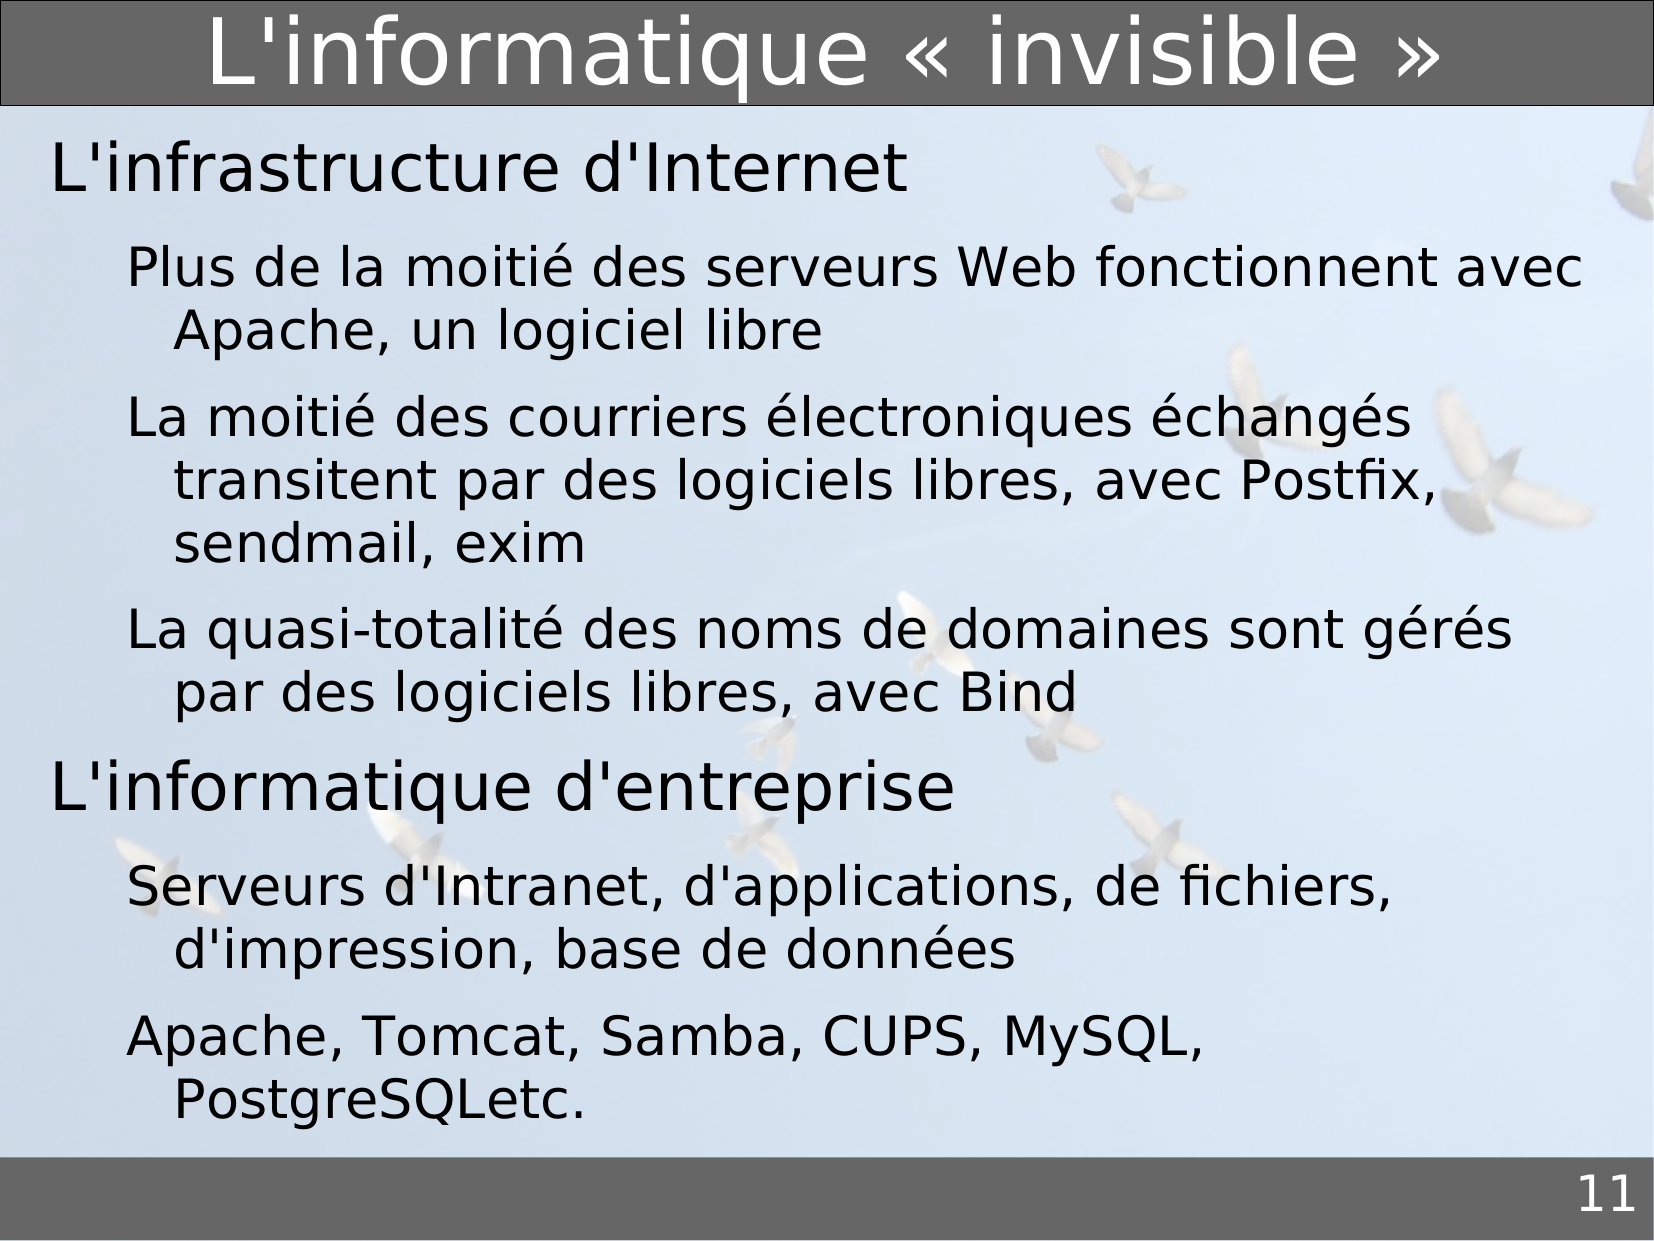

# L'informatique « invisible »
L'infrastructure d'Internet
Plus de la moitié des serveurs Web fonctionnent avec Apache, un logiciel libre
La moitié des courriers électroniques échangés transitent par des logiciels libres, avec Postfix, sendmail, exim
La quasi-totalité des noms de domaines sont gérés par des logiciels libres, avec Bind
L'informatique d'entreprise
Serveurs d'Intranet, d'applications, de fichiers, d'impression, base de données
Apache, Tomcat, Samba, CUPS, MySQL, PostgreSQLetc.